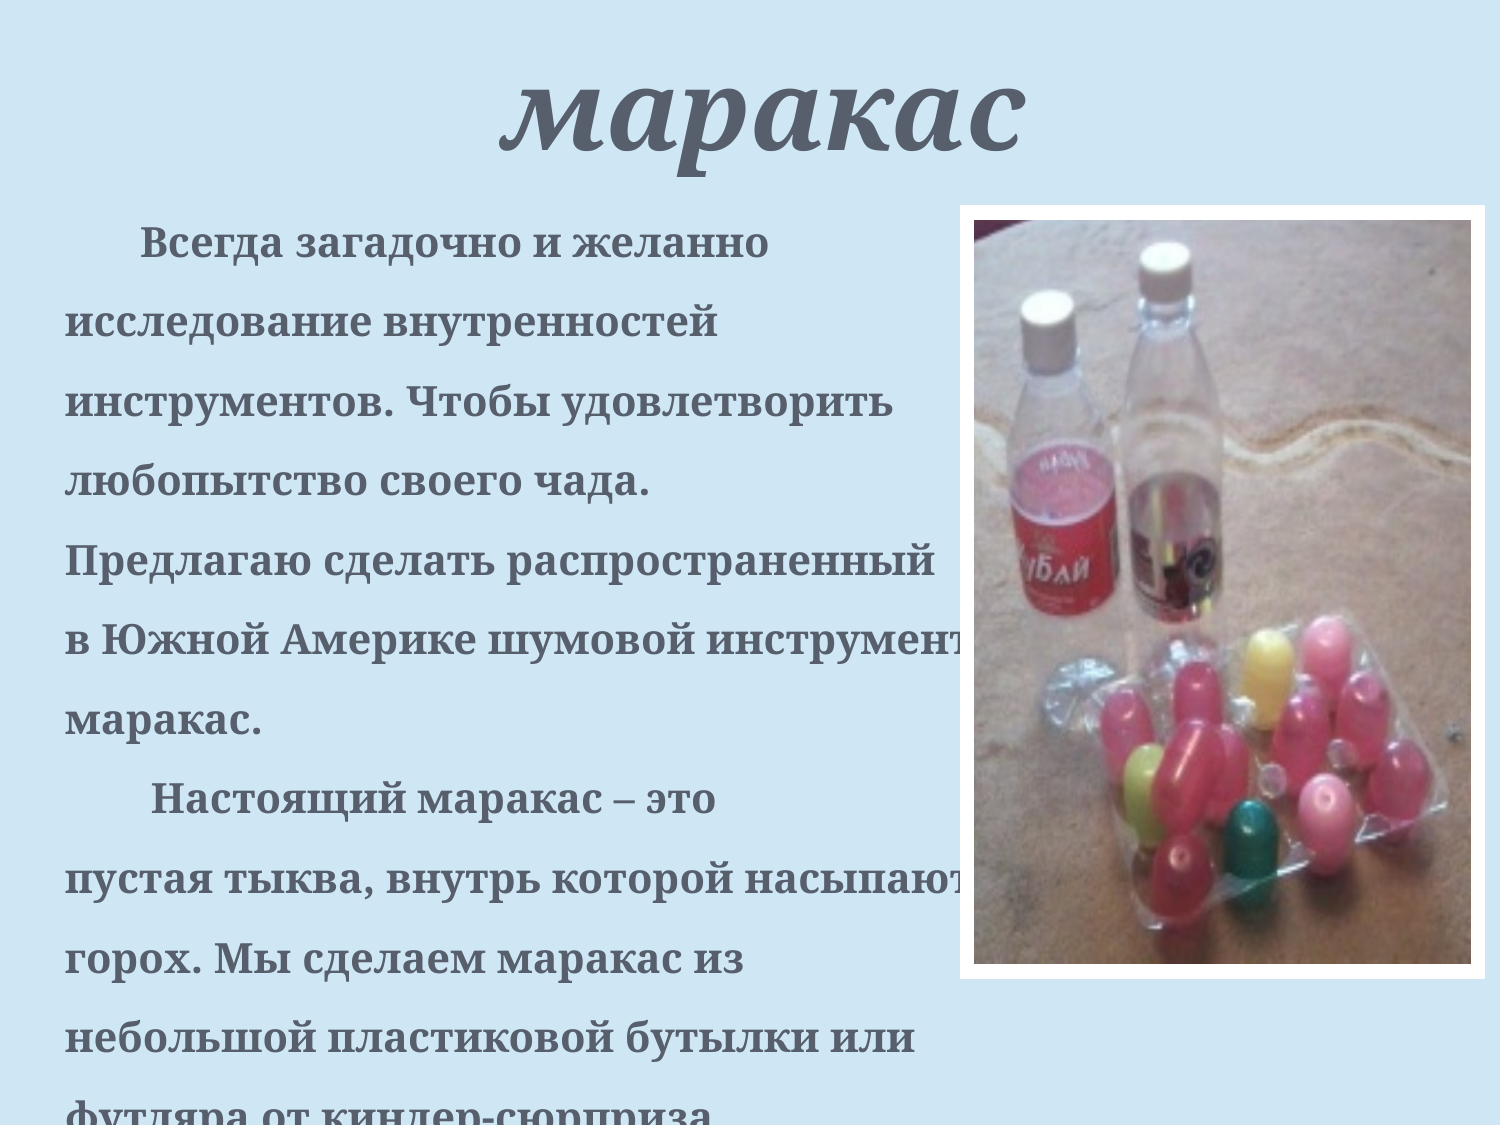

# маракас
 Всегда загадочно и желанно
исследование внутренностей
инструментов. Чтобы удовлетворить
любопытство своего чада.
Предлагаю сделать распространенный
в Южной Америке шумовой инструмент
маракас.
 Настоящий маракас – это
пустая тыква, внутрь которой насыпают
горох. Мы сделаем маракас из
небольшой пластиковой бутылки или
футляра от киндер-сюрприза.